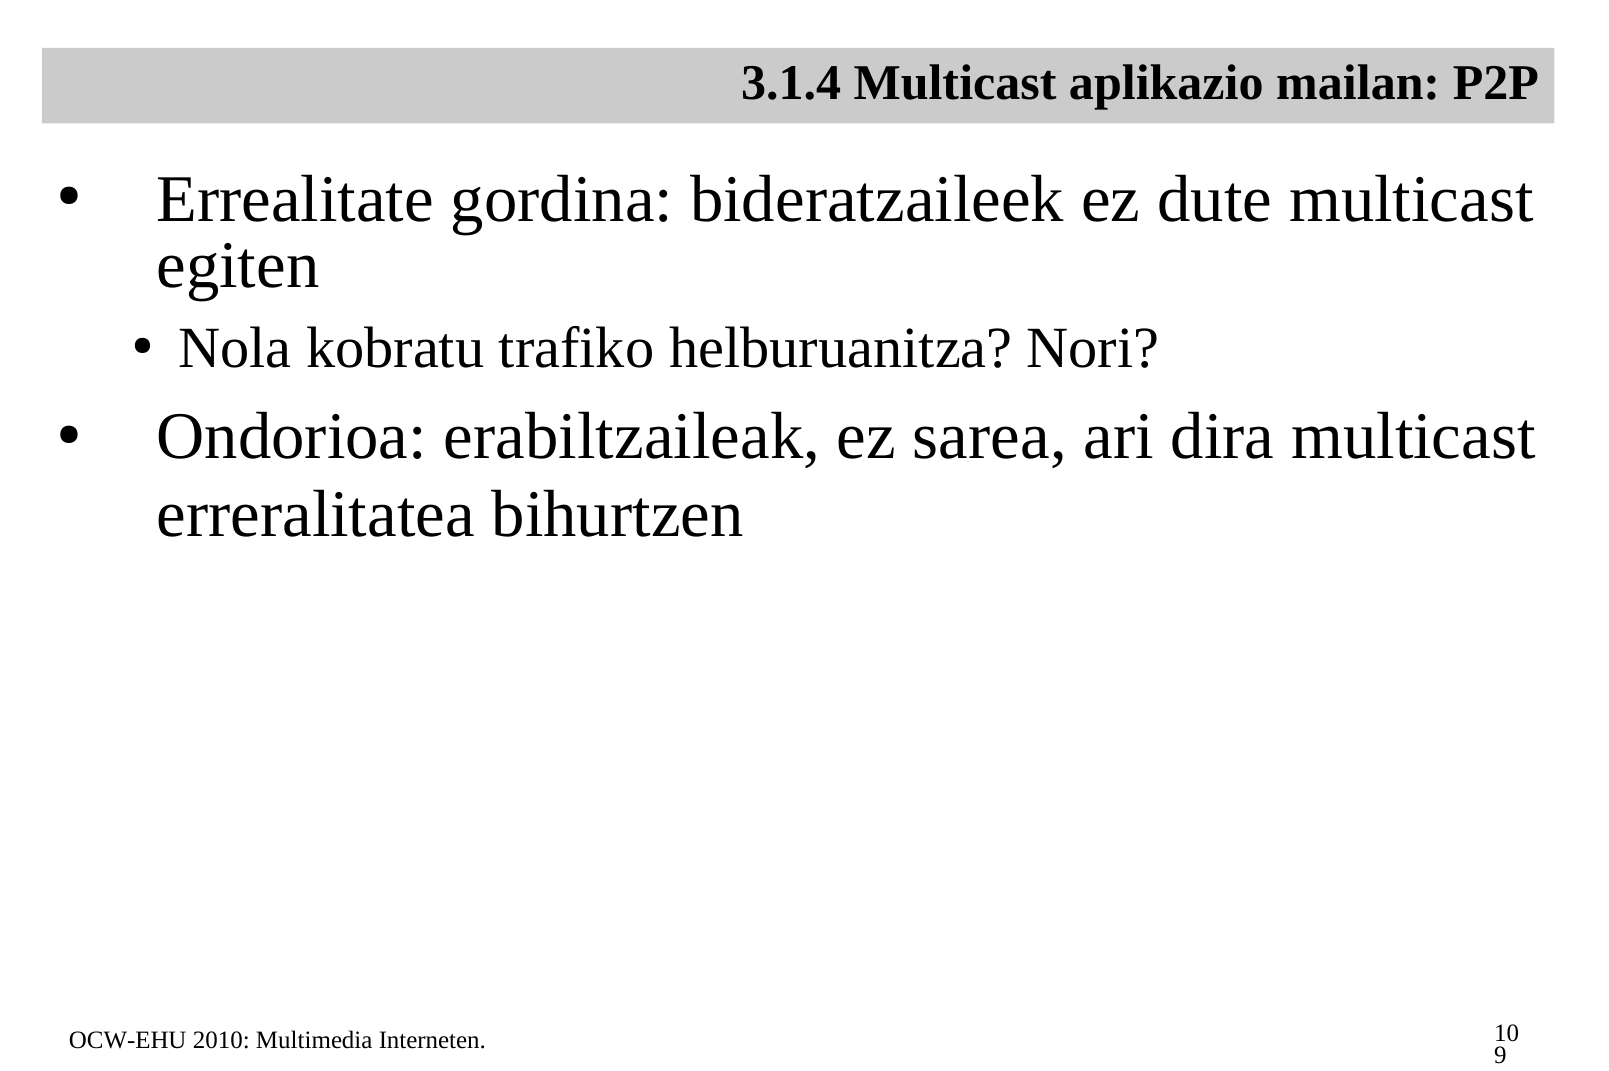

3.1.4 Multicast aplikazio mailan: P2P
# Errealitate gordina: bideratzaileek ez dute multicast egiten
Nola kobratu trafiko helburuanitza? Nori?
Ondorioa: erabiltzaileak, ez sarea, ari dira multicast erreralitatea bihurtzen
109